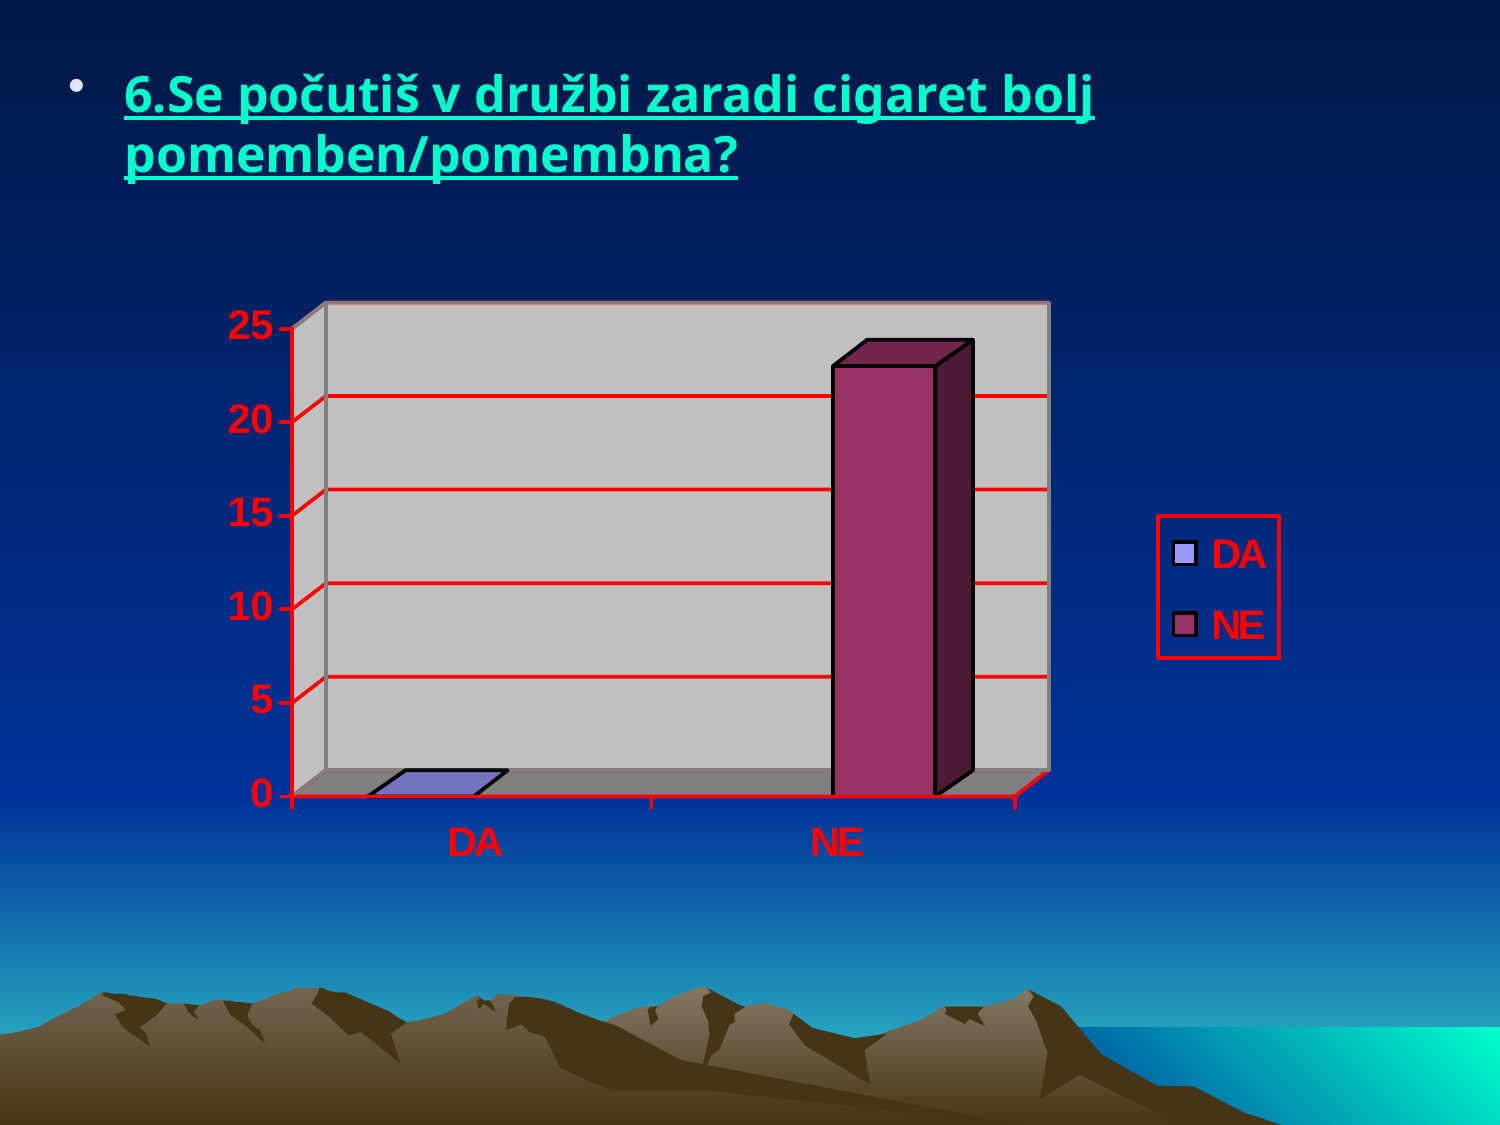

# 6.Se počutiš v družbi zaradi cigaret bolj pomemben/pomembna?